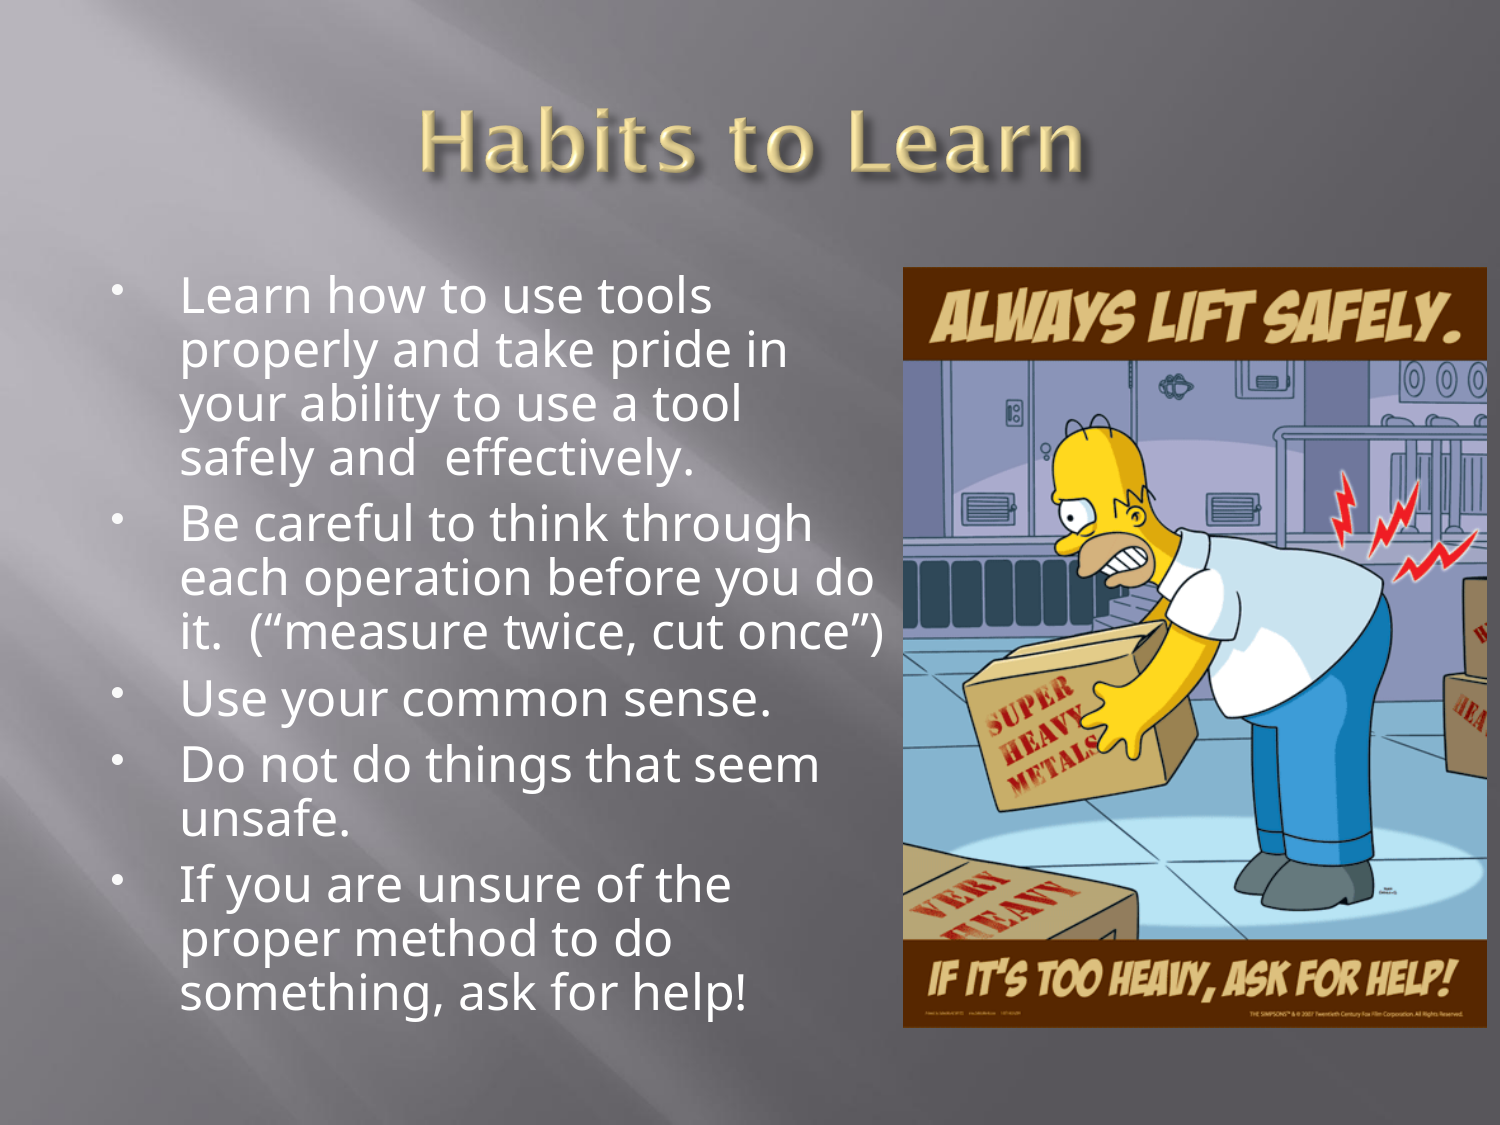

# Learn how to use tools properly and take pride in your ability to use a tool safely and effectively.
Be careful to think through each operation before you do it. (“measure twice, cut once”)
Use your common sense.
Do not do things that seem unsafe.
If you are unsure of the proper method to do something, ask for help!